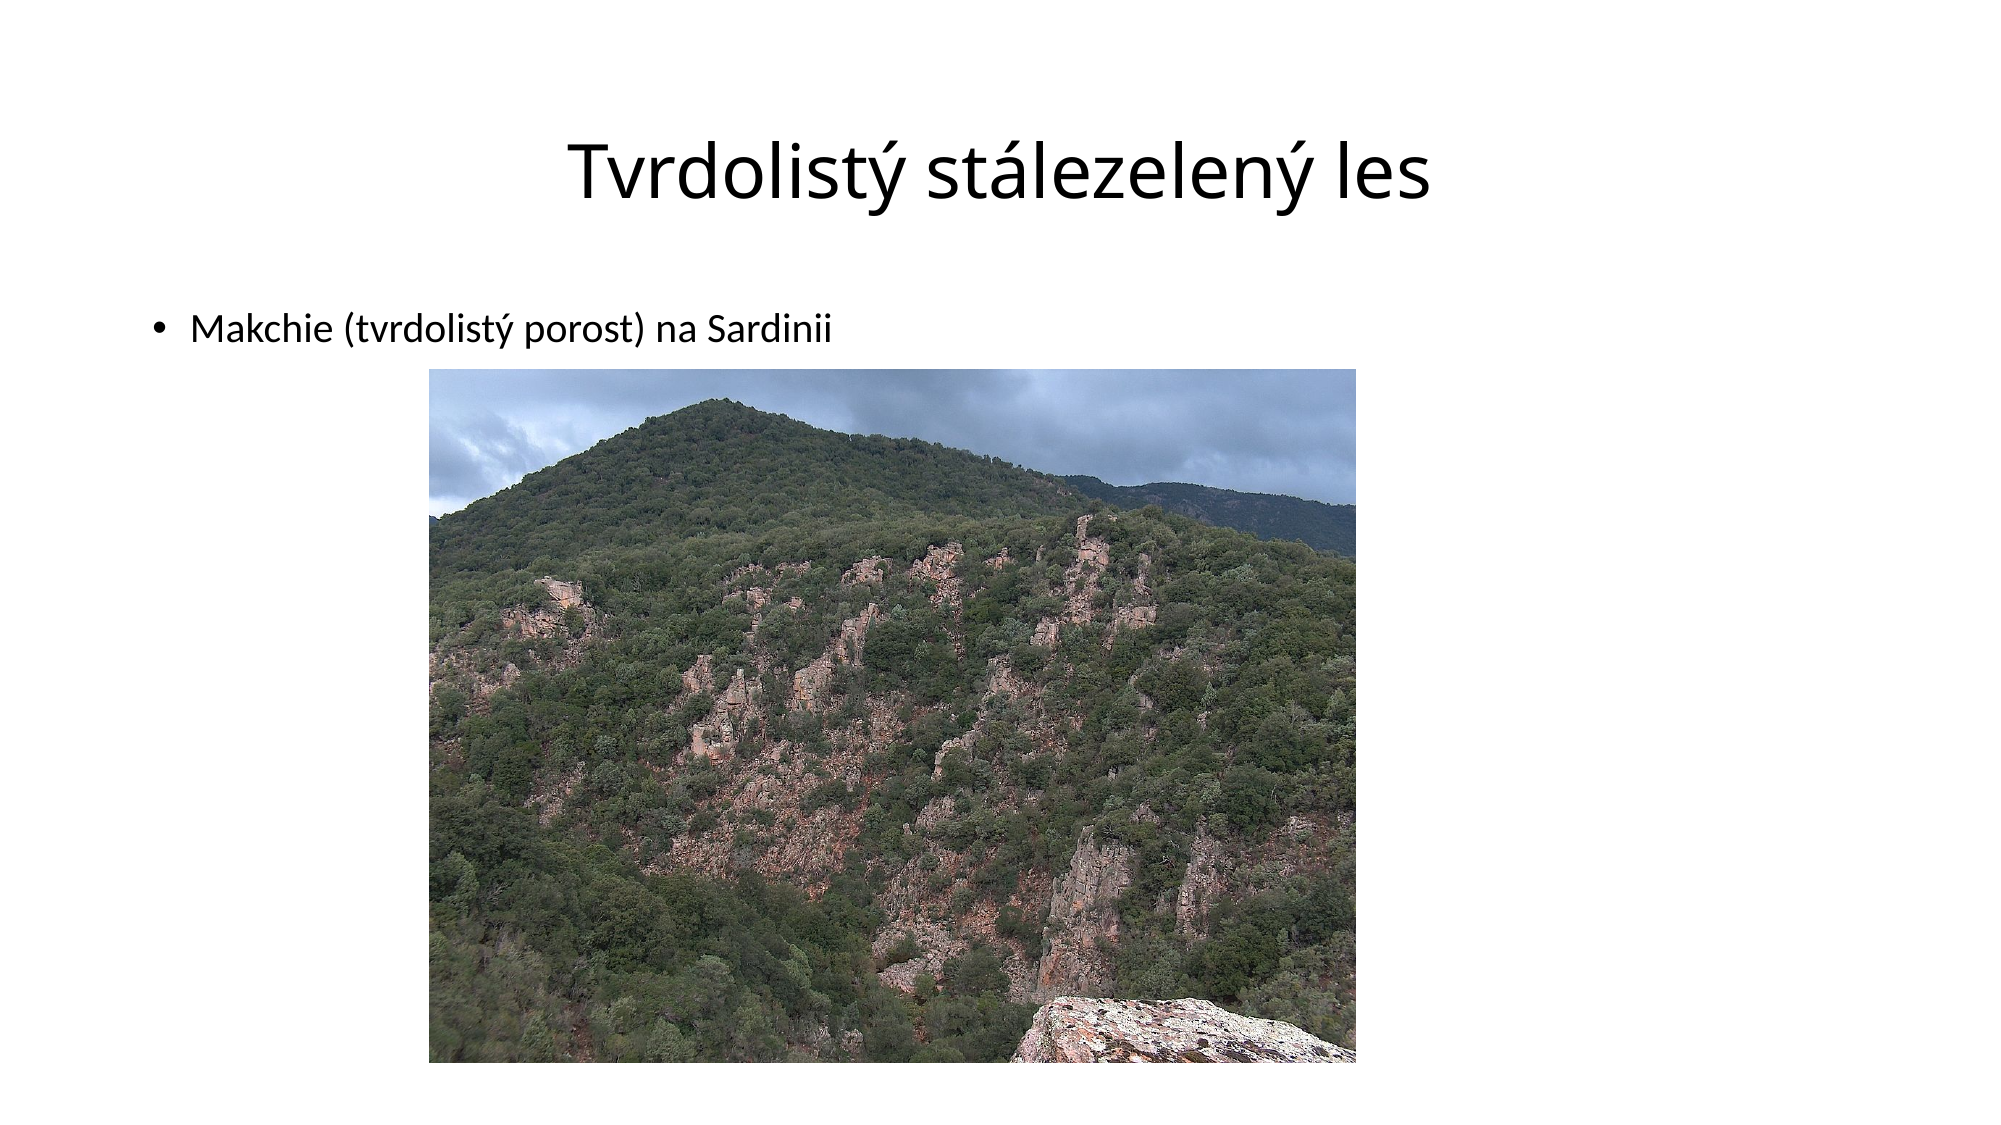

# Tvrdolistý stálezelený les
Makchie (tvrdolistý porost) na Sardinii